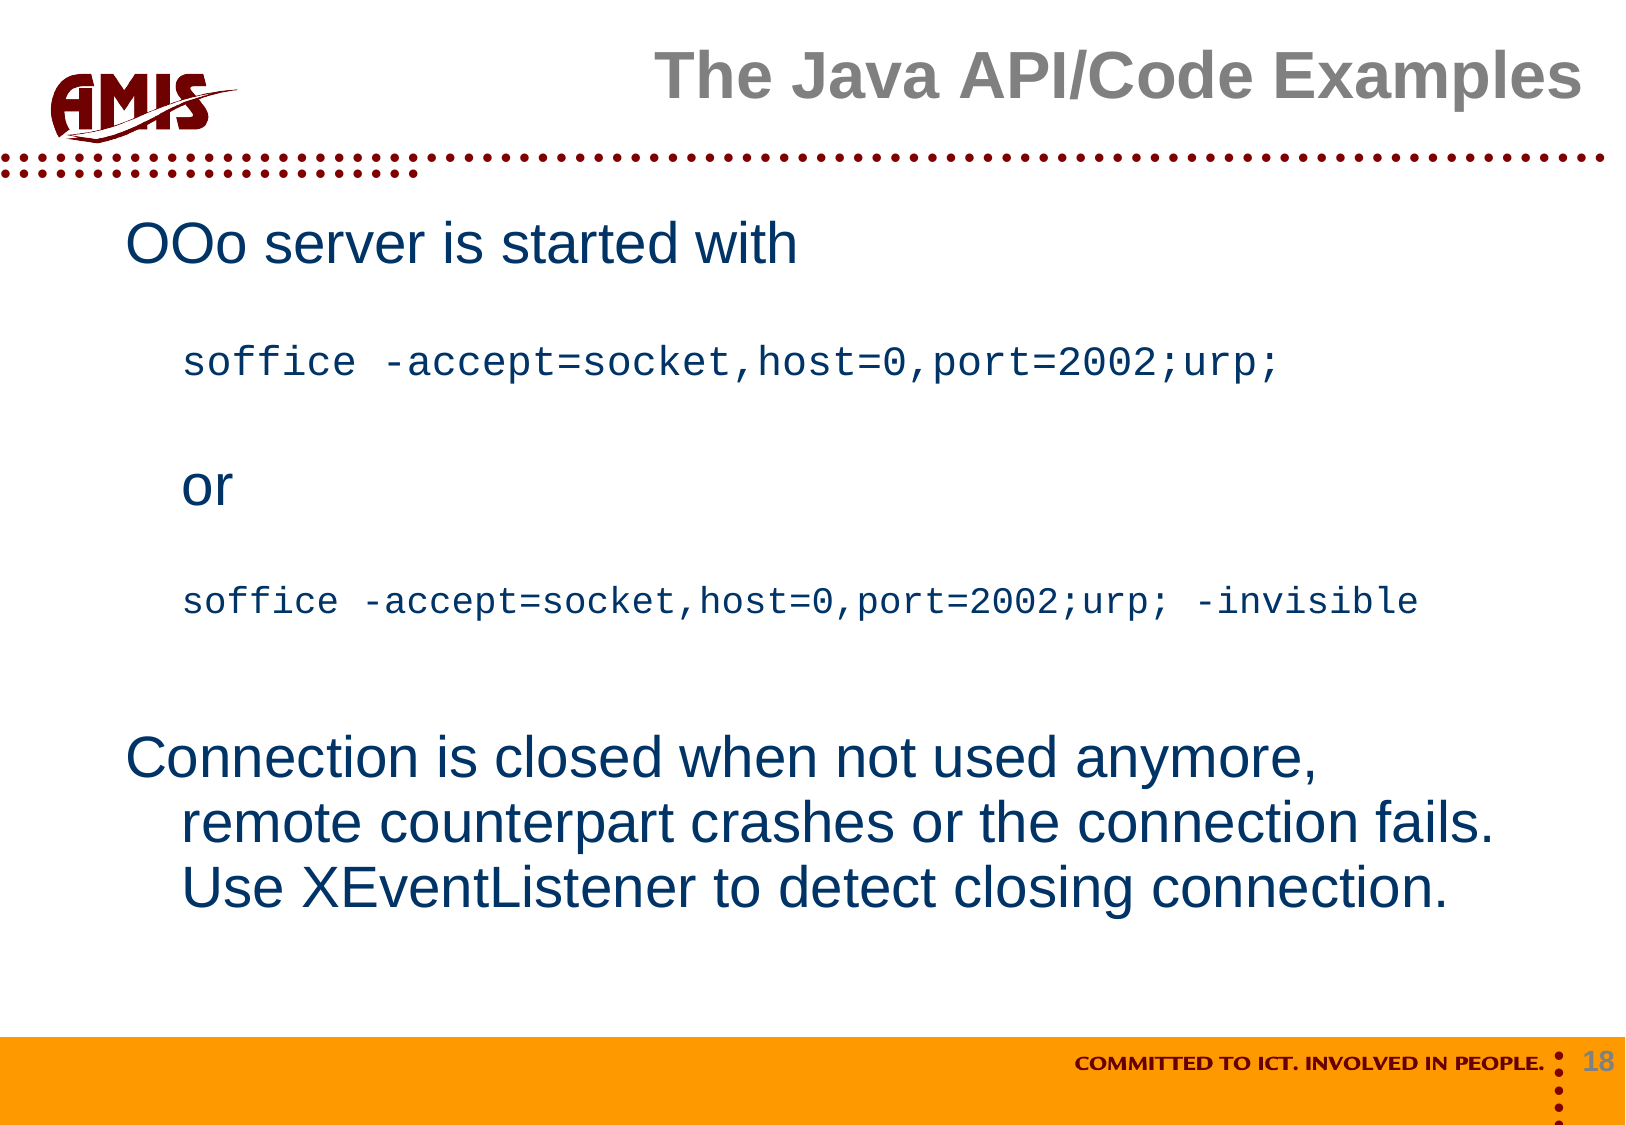

# The Java API/Code Examples
OOo server is started with
soffice -accept=socket,host=0,port=2002;urp;
or
soffice -accept=socket,host=0,port=2002;urp; -invisible
Connection is closed when not used anymore, remote counterpart crashes or the connection fails. Use XEventListener to detect closing connection.